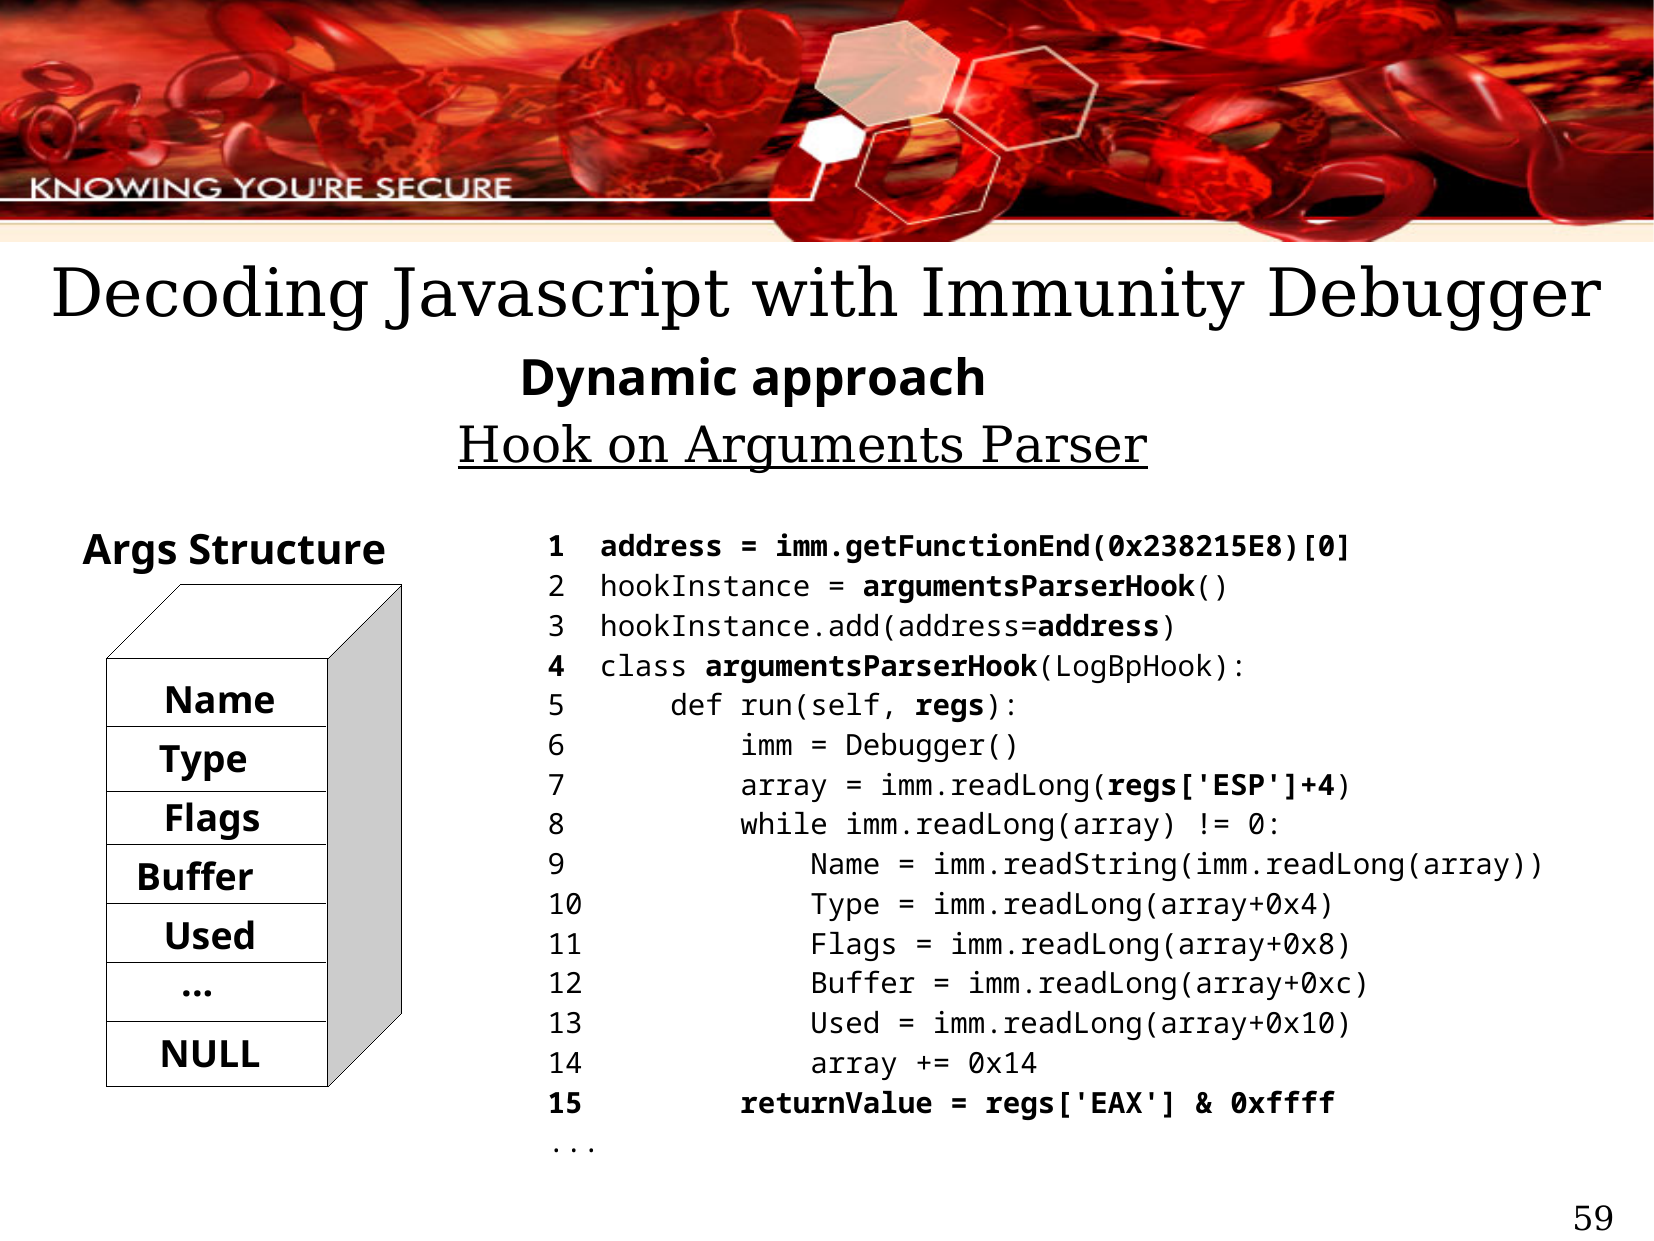

# Decoding Javascript with Immunity Debugger
Dynamic approach
Hook on Arguments Parser
Args Structure
1 address = imm.getFunctionEnd(0x238215E8)[0]
2 hookInstance = argumentsParserHook()
3 hookInstance.add(address=address)
4 class argumentsParserHook(LogBpHook):
5 def run(self, regs):
6 imm = Debugger()
7 array = imm.readLong(regs['ESP']+4)
8 while imm.readLong(array) != 0:
9 Name = imm.readString(imm.readLong(array))
10 Type = imm.readLong(array+0x4)
11 Flags = imm.readLong(array+0x8)
12 Buffer = imm.readLong(array+0xc)
13 Used = imm.readLong(array+0x10)
14 array += 0x14
15 returnValue = regs['EAX'] & 0xffff
...
Name
Type
Flags
Buffer
Used
...
NULL